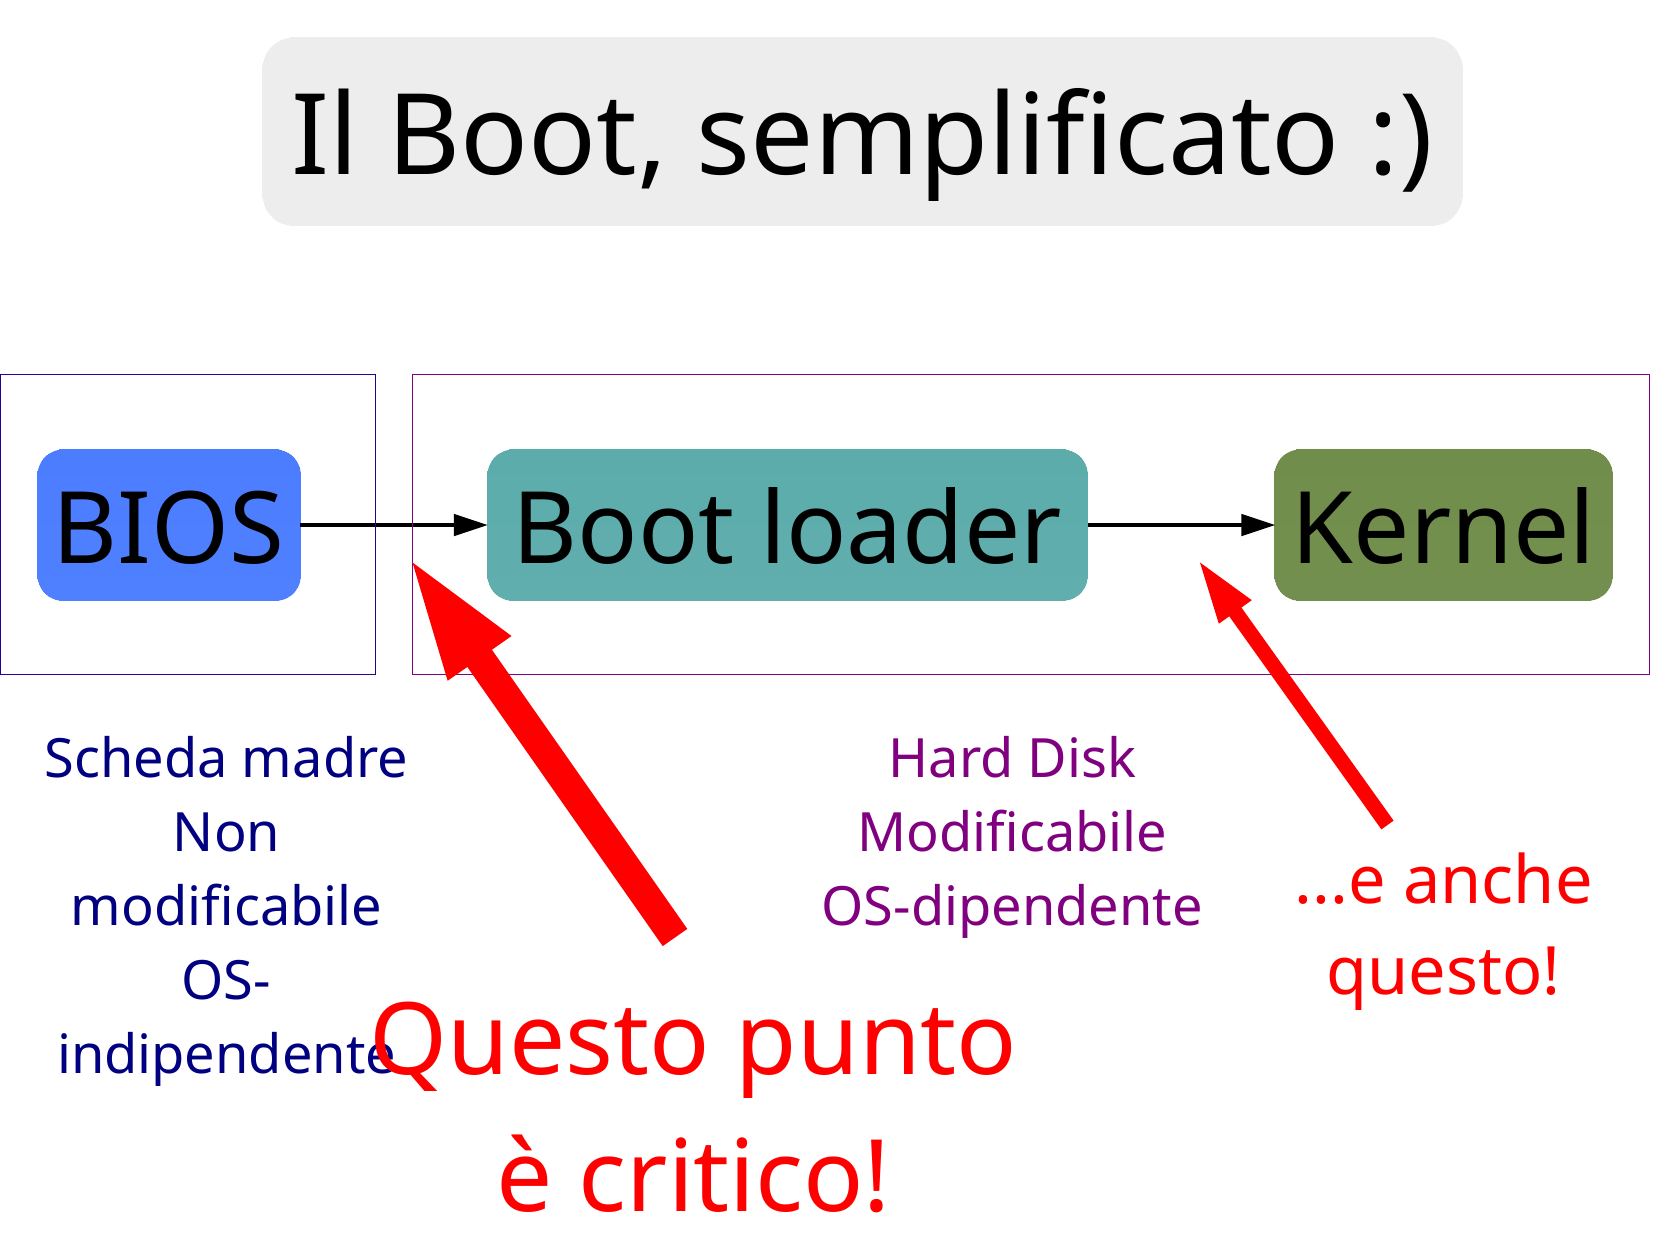

Il Boot, semplificato :)
BIOS
Boot loader
Kernel
Scheda madre
Non modificabile
OS-indipendente
Hard Disk
Modificabile
OS-dipendente
...e anche questo!
Questo punto è critico!